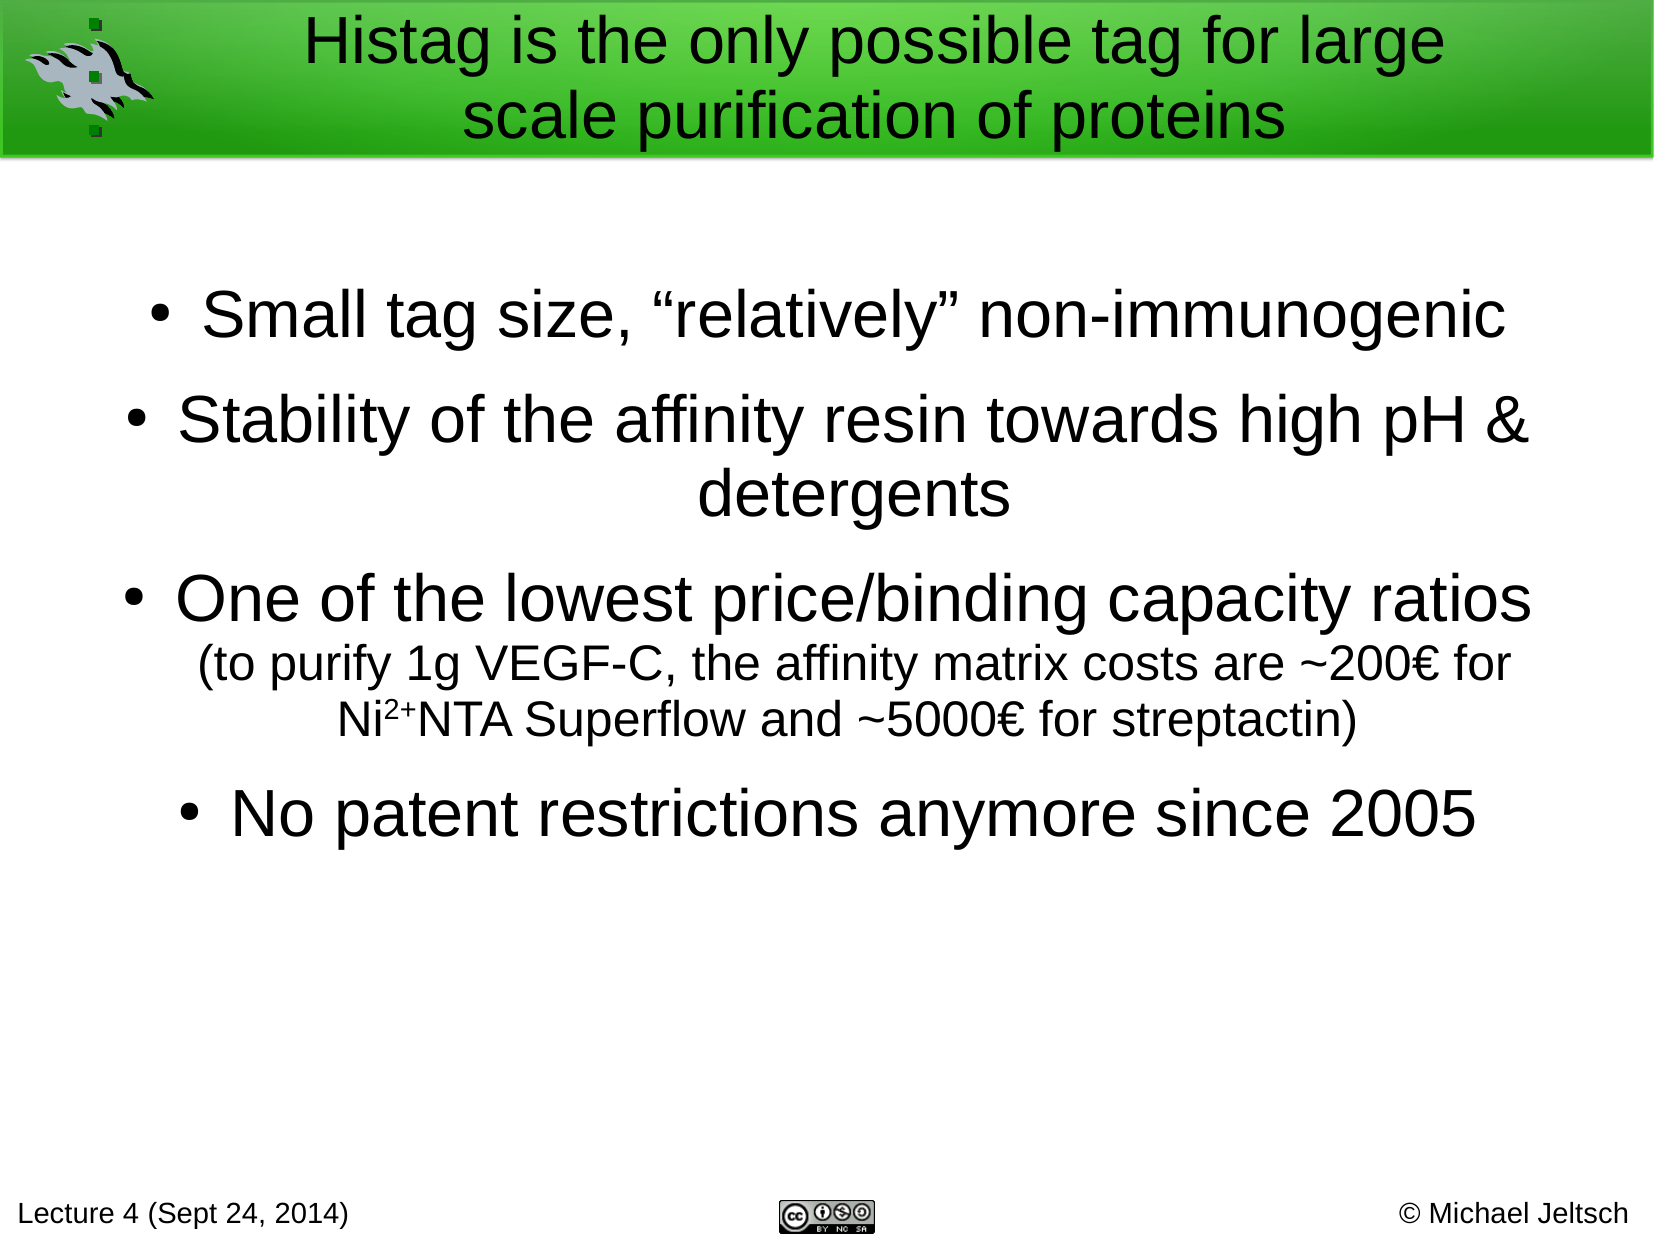

# Histag is the only possible tag for large scale purification of proteins
Small tag size, “relatively” non-immunogenic
Stability of the affinity resin towards high pH & detergents
One of the lowest price/binding capacity ratios
(to purify 1g VEGF-C, the affinity matrix costs are ~200€ for Ni2+NTA Superflow and ~5000€ for streptactin)
No patent restrictions anymore since 2005